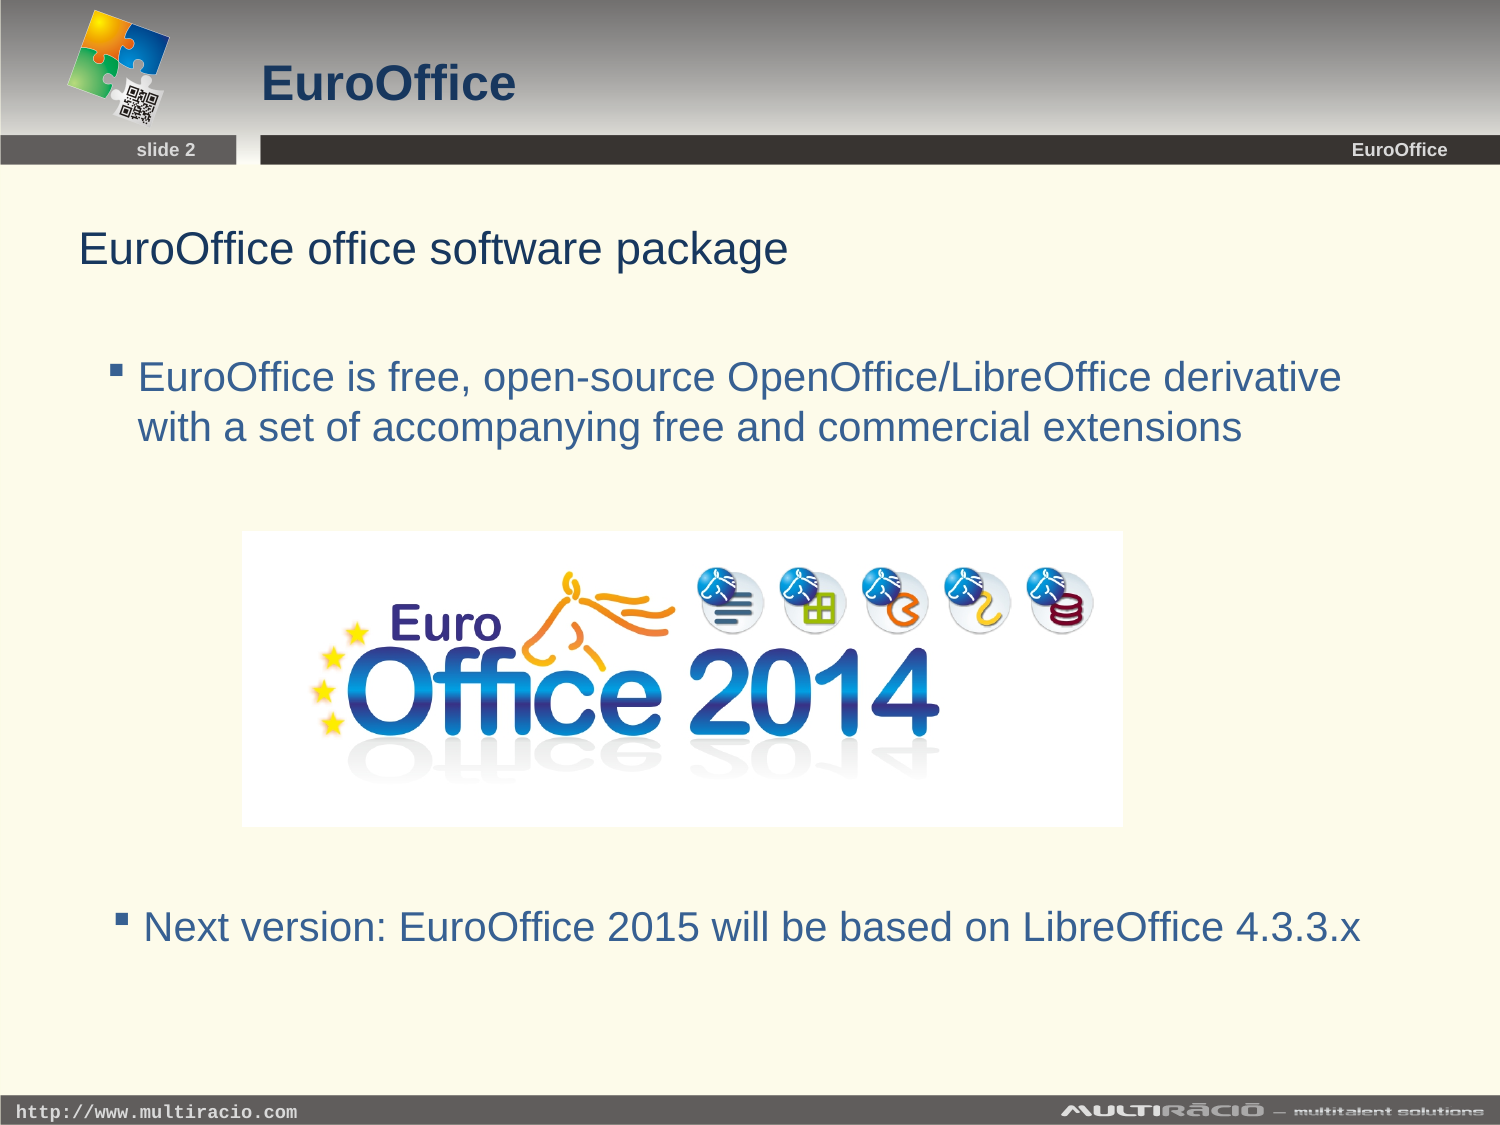

EuroOffice
slide
 EuroOffice
# EuroOffice office software package
EuroOffice is free, open-source OpenOffice/LibreOffice derivative with a set of accompanying free and commercial extensions
Next version: EuroOffice 2015 will be based on LibreOffice 4.3.3.x